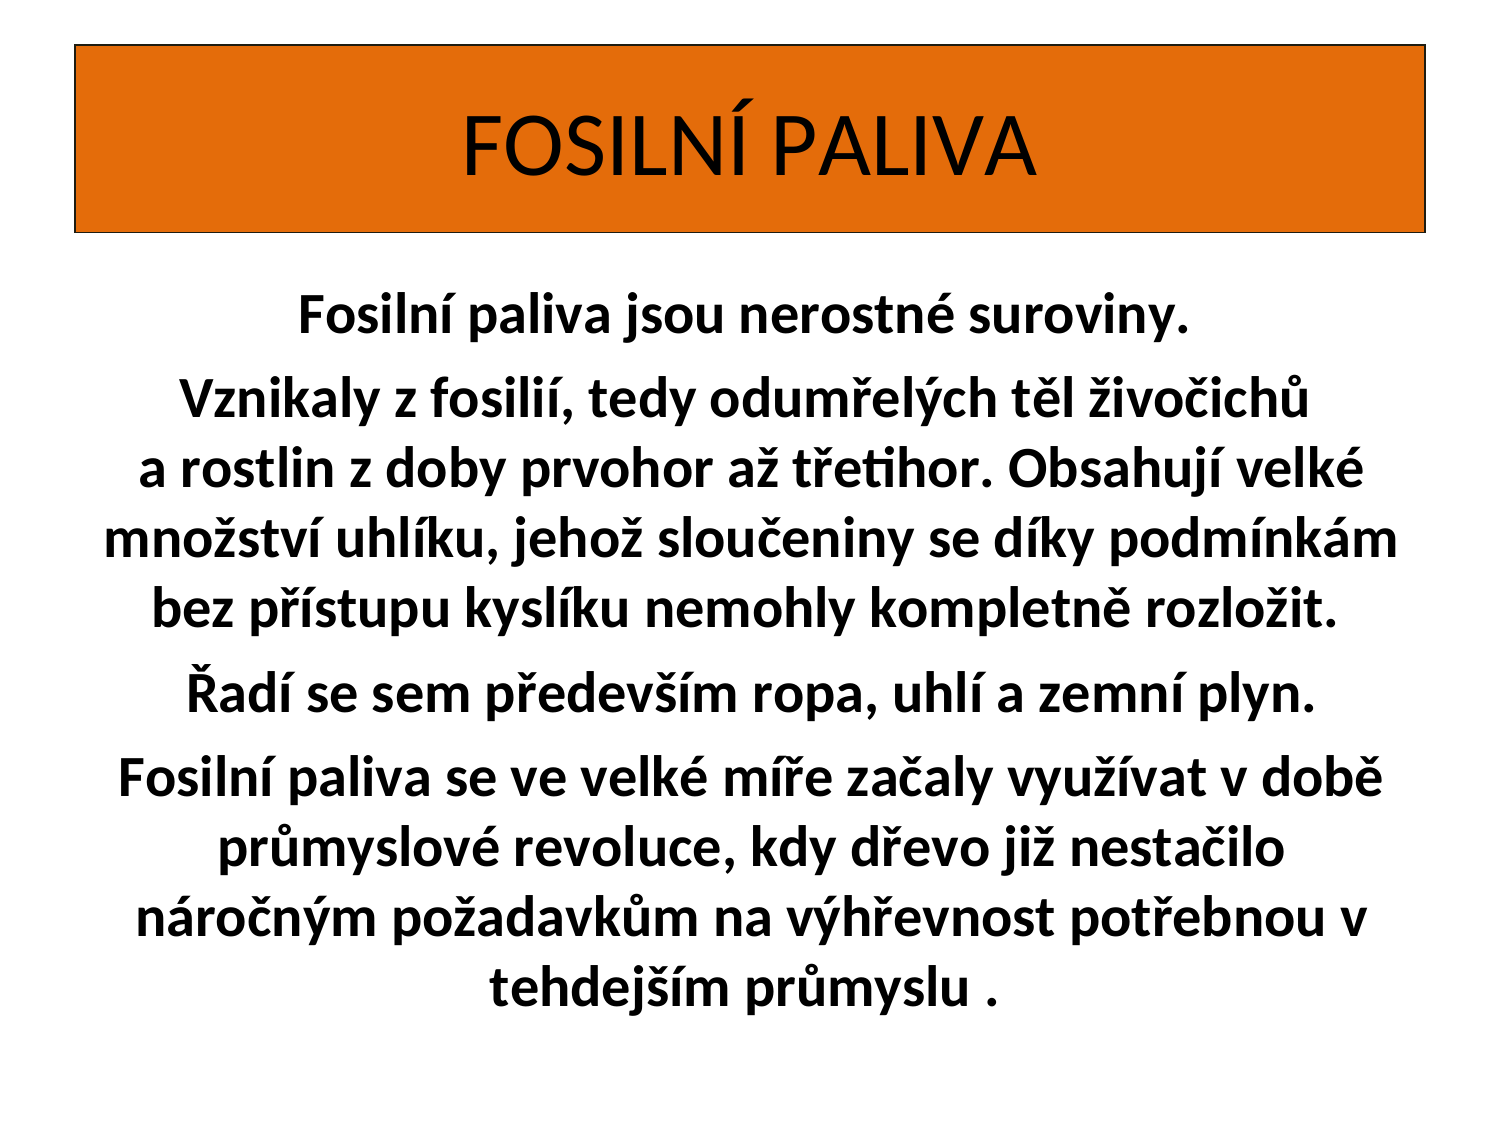

FOSILNÍ PALIVA
Fosilní paliva jsou nerostné suroviny.
Vznikaly z fosilií, tedy odumřelých těl živočichů
a rostlin z doby prvohor až třetihor. Obsahují velké množství uhlíku, jehož sloučeniny se díky podmínkám bez přístupu kyslíku nemohly kompletně rozložit.
Řadí se sem především ropa, uhlí a zemní plyn.
Fosilní paliva se ve velké míře začaly využívat v době průmyslové revoluce, kdy dřevo již nestačilo náročným požadavkům na výhřevnost potřebnou v tehdejším průmyslu .